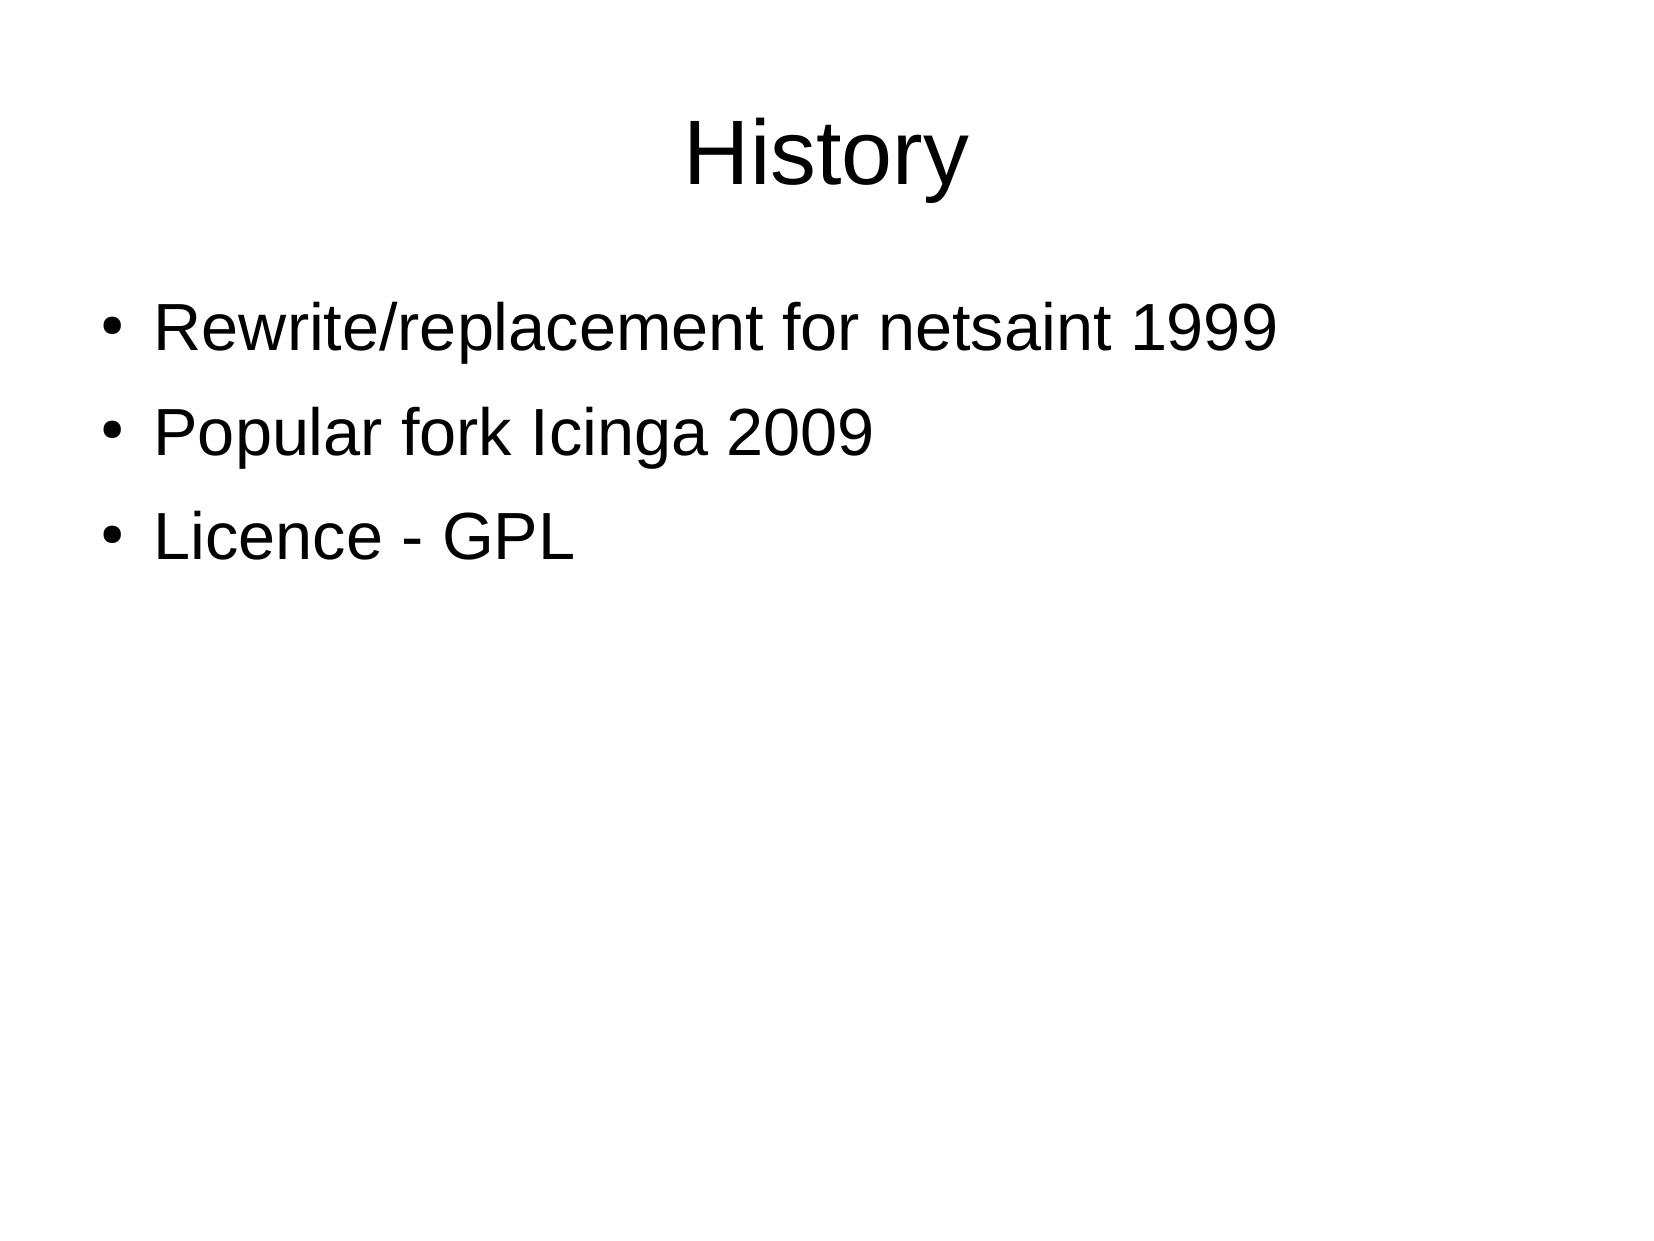

# History
Rewrite/replacement for netsaint 1999
Popular fork Icinga 2009
Licence - GPL